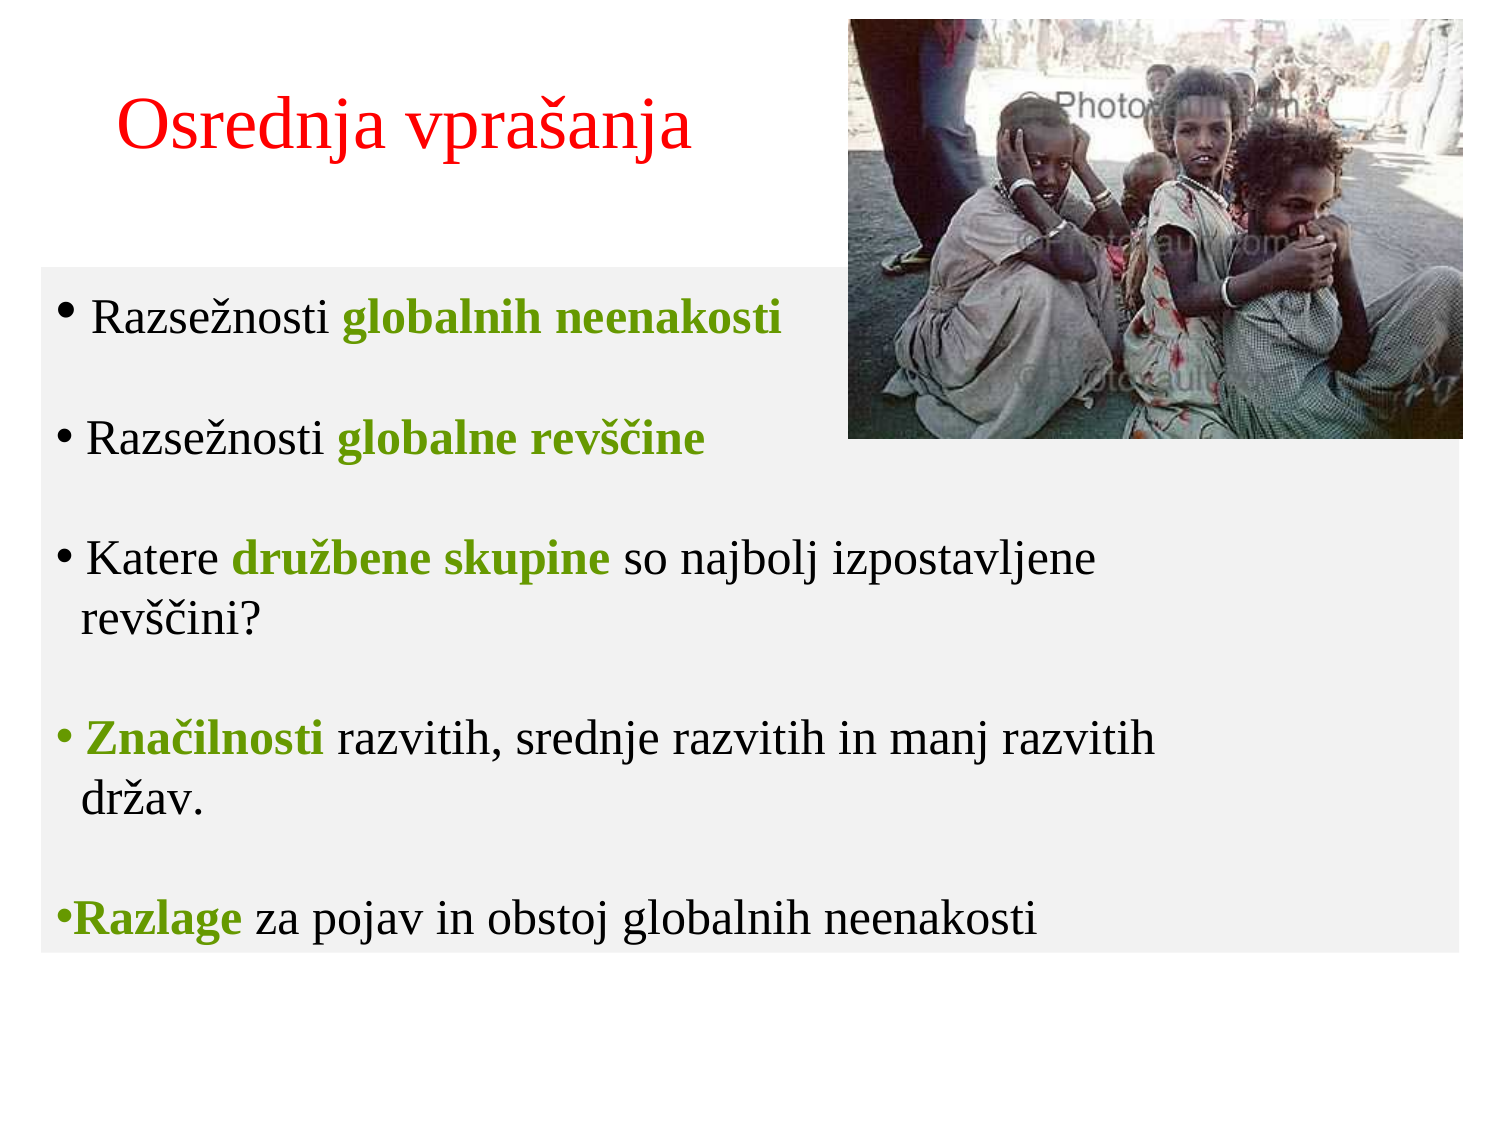

Osrednja vprašanja
 Razsežnosti globalnih neenakosti
 Razsežnosti globalne revščine
 Katere družbene skupine so najbolj izpostavljene
 revščini?
 Značilnosti razvitih, srednje razvitih in manj razvitih
 držav.
Razlage za pojav in obstoj globalnih neenakosti